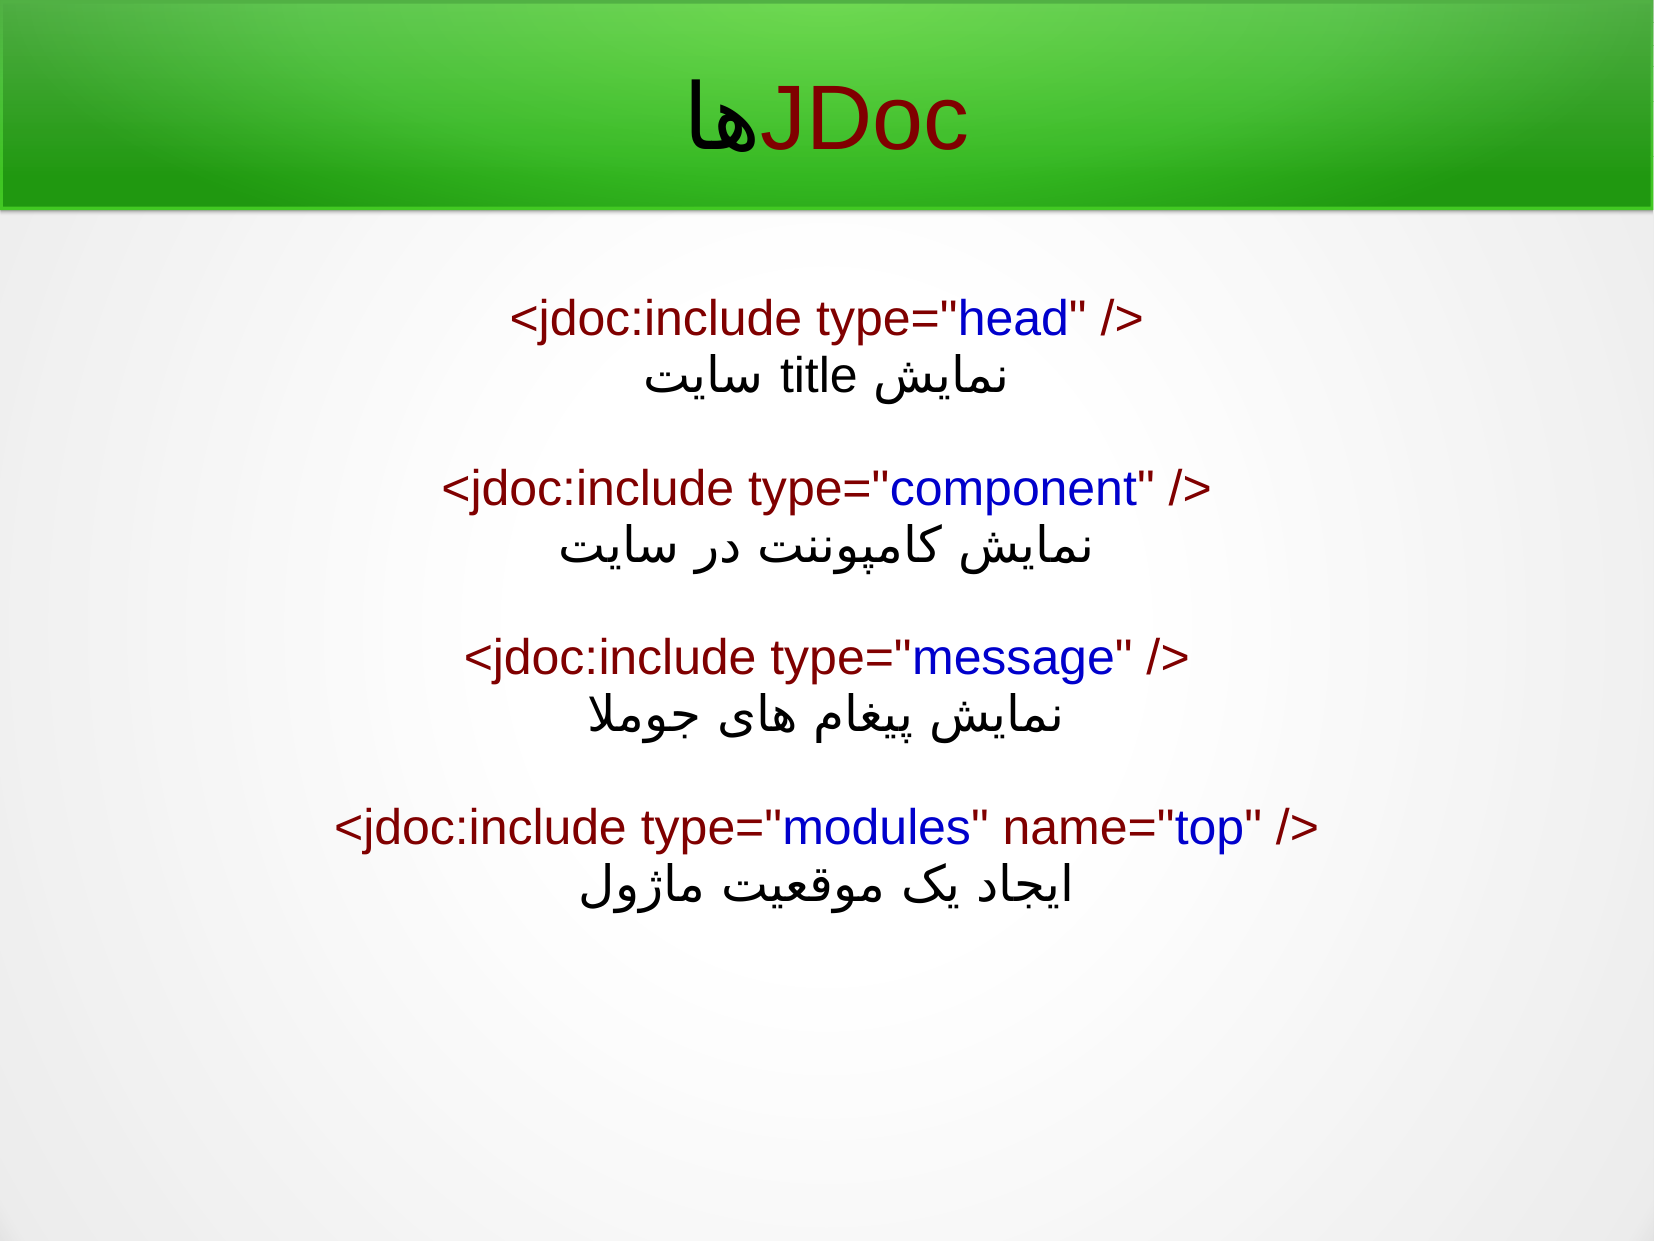

# JDocها
<jdoc:include type="head" />
نمایش title سایت
<jdoc:include type="component" />
نمایش کامپوننت در سایت
<jdoc:include type="message" />
نمایش پیغام های جوملا
<jdoc:include type="modules" name="top" />
ایجاد یک موقعیت ماژول